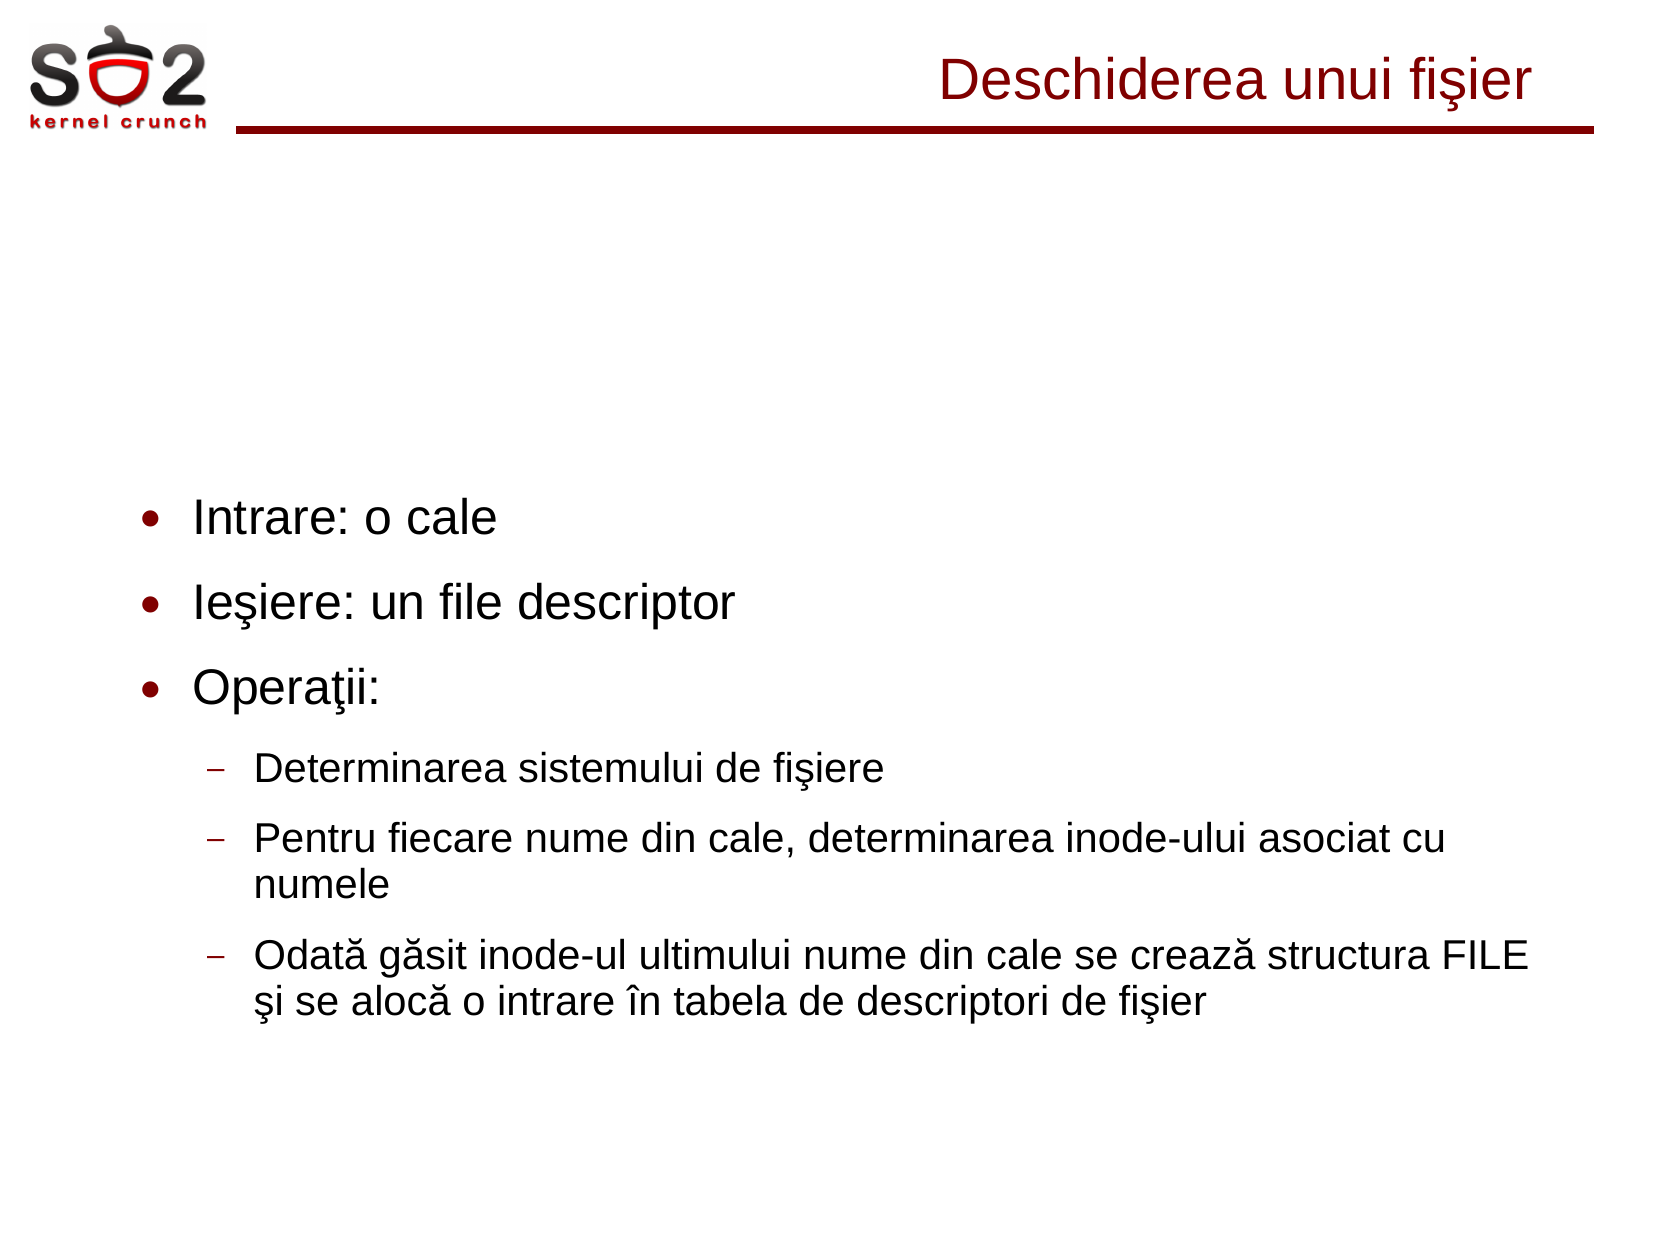

# Deschiderea unui fişier
Intrare: o cale
Ieşiere: un file descriptor
Operaţii:
Determinarea sistemului de fişiere
Pentru fiecare nume din cale, determinarea inode-ului asociat cu numele
Odată găsit inode-ul ultimului nume din cale se crează structura FILE şi se alocă o intrare în tabela de descriptori de fişier